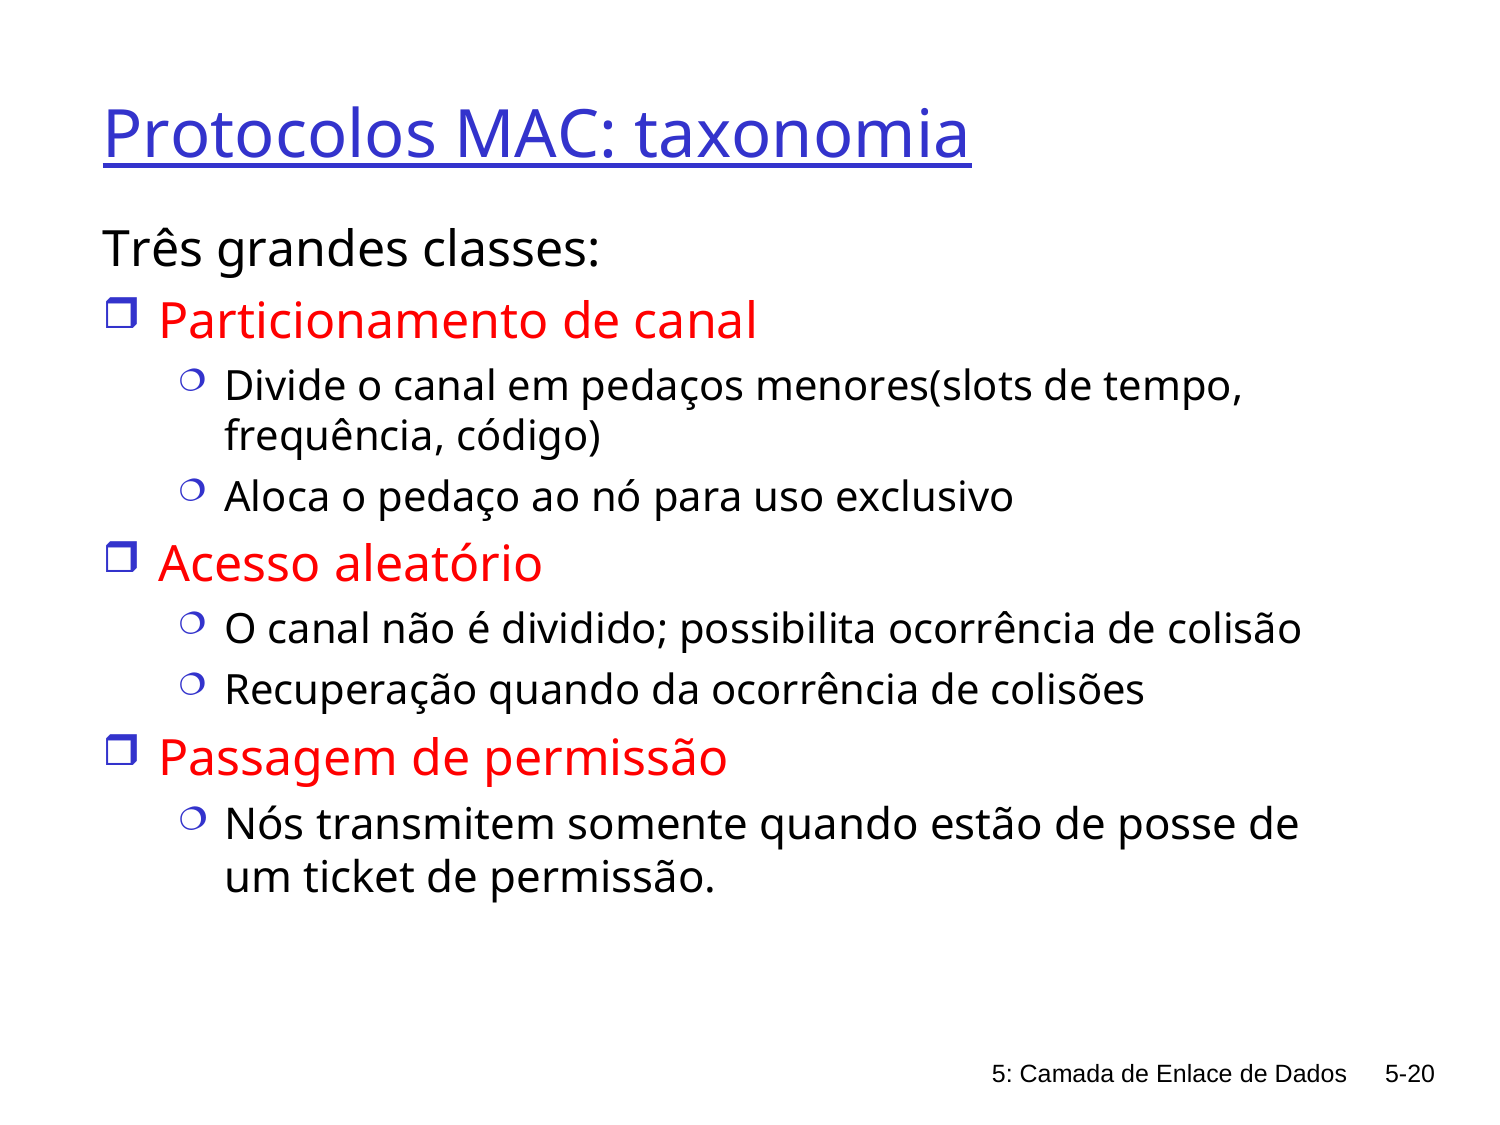

# Protocolos MAC: taxonomia
Três grandes classes:
Particionamento de canal
Divide o canal em pedaços menores(slots de tempo, frequência, código)
Aloca o pedaço ao nó para uso exclusivo
Acesso aleatório
O canal não é dividido; possibilita ocorrência de colisão
Recuperação quando da ocorrência de colisões
Passagem de permissão
Nós transmitem somente quando estão de posse de um ticket de permissão.
5: Camada de Enlace de Dados